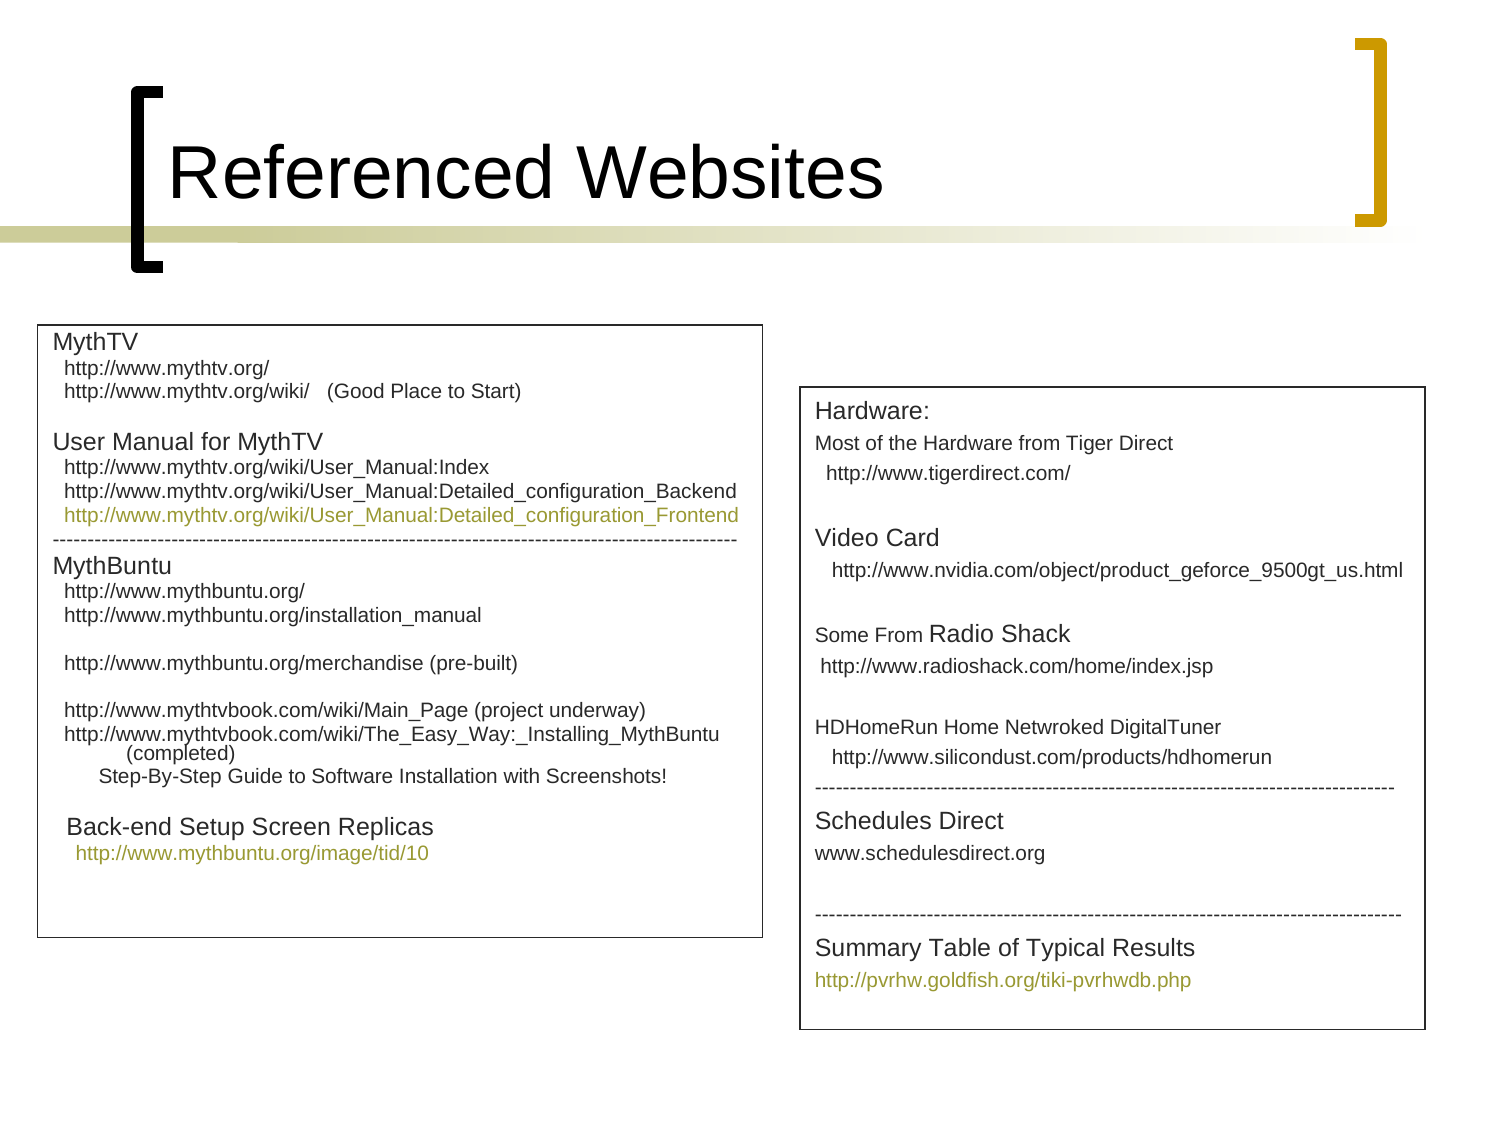

# Referenced Websites
MythTV
 http://www.mythtv.org/
 http://www.mythtv.org/wiki/ (Good Place to Start)
User Manual for MythTV
 http://www.mythtv.org/wiki/User_Manual:Index
 http://www.mythtv.org/wiki/User_Manual:Detailed_configuration_Backend
 http://www.mythtv.org/wiki/User_Manual:Detailed_configuration_Frontend
--------------------------------------------------------------------------------------------------
MythBuntu
 http://www.mythbuntu.org/
 http://www.mythbuntu.org/installation_manual
 http://www.mythbuntu.org/merchandise (pre-built)
 http://www.mythtvbook.com/wiki/Main_Page (project underway)
 http://www.mythtvbook.com/wiki/The_Easy_Way:_Installing_MythBuntu (completed)
 Step-By-Step Guide to Software Installation with Screenshots!
 Back-end Setup Screen Replicas
 http://www.mythbuntu.org/image/tid/10
Hardware:
Most of the Hardware from Tiger Direct
 http://www.tigerdirect.com/
Video Card
 http://www.nvidia.com/object/product_geforce_9500gt_us.html
Some From Radio Shack
 http://www.radioshack.com/home/index.jsp
HDHomeRun Home Netwroked DigitalTuner
 http://www.silicondust.com/products/hdhomerun
-----------------------------------------------------------------------------------
Schedules Direct
www.schedulesdirect.org
------------------------------------------------------------------------------------
Summary Table of Typical Results
http://pvrhw.goldfish.org/tiki-pvrhwdb.php